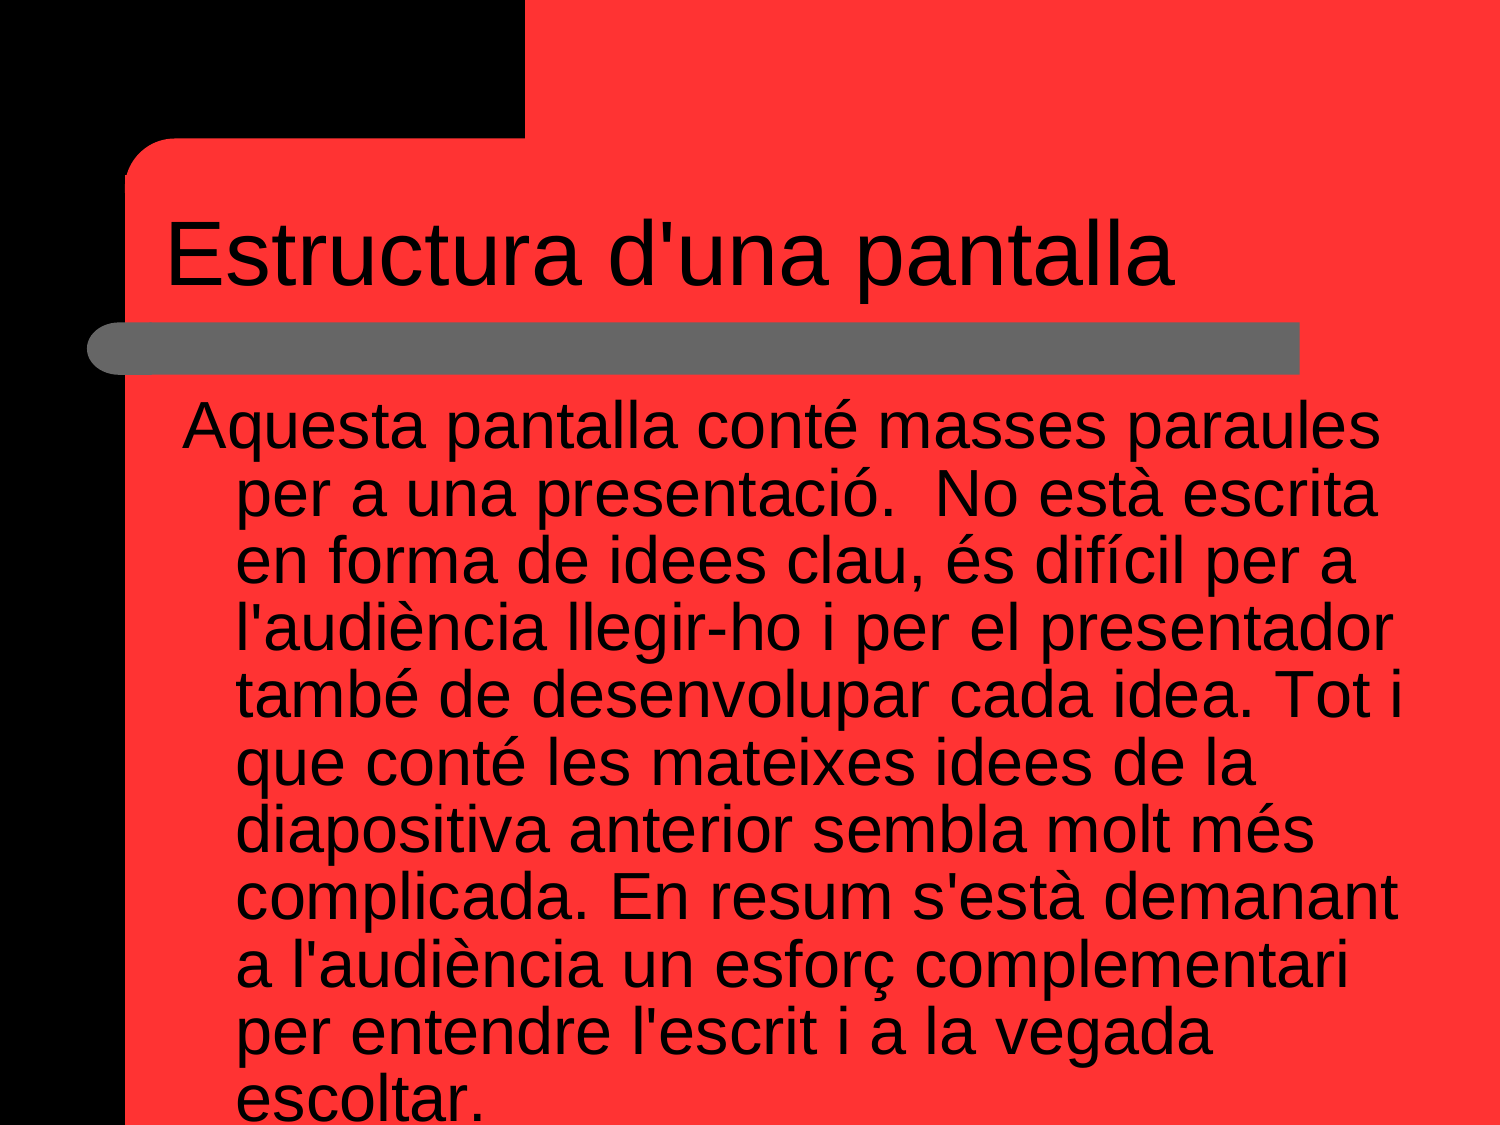

# Estructura d'una pantalla
Aquesta pantalla conté masses paraules per a una presentació. No està escrita en forma de idees clau, és difícil per a l'audiència llegir-ho i per el presentador també de desenvolupar cada idea. Tot i que conté les mateixes idees de la diapositiva anterior sembla molt més complicada. En resum s'està demanant a l'audiència un esforç complementari per entendre l'escrit i a la vegada escoltar.